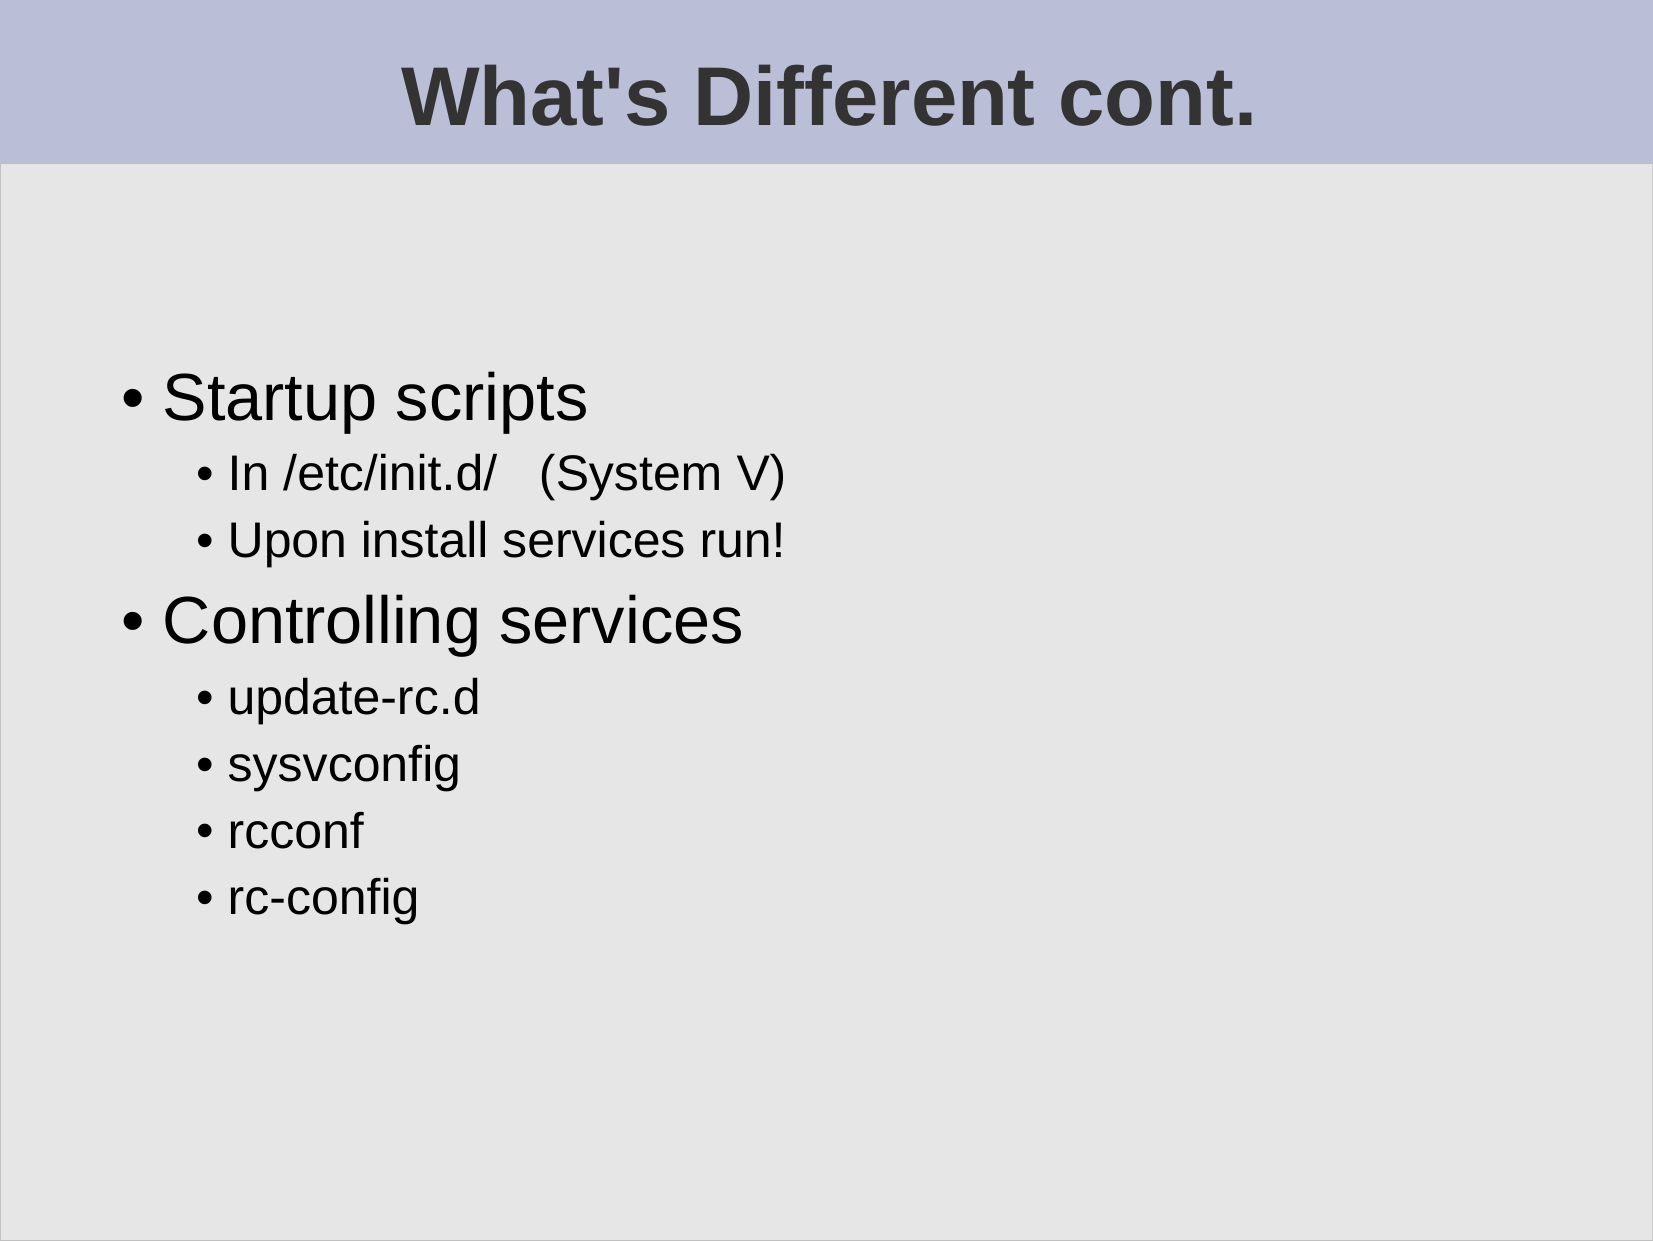

# What's Different cont.
 Startup scripts
 In /etc/init.d/ (System V)
 Upon install services run!
 Controlling services
 update-rc.d
 sysvconfig
 rcconf
 rc-config